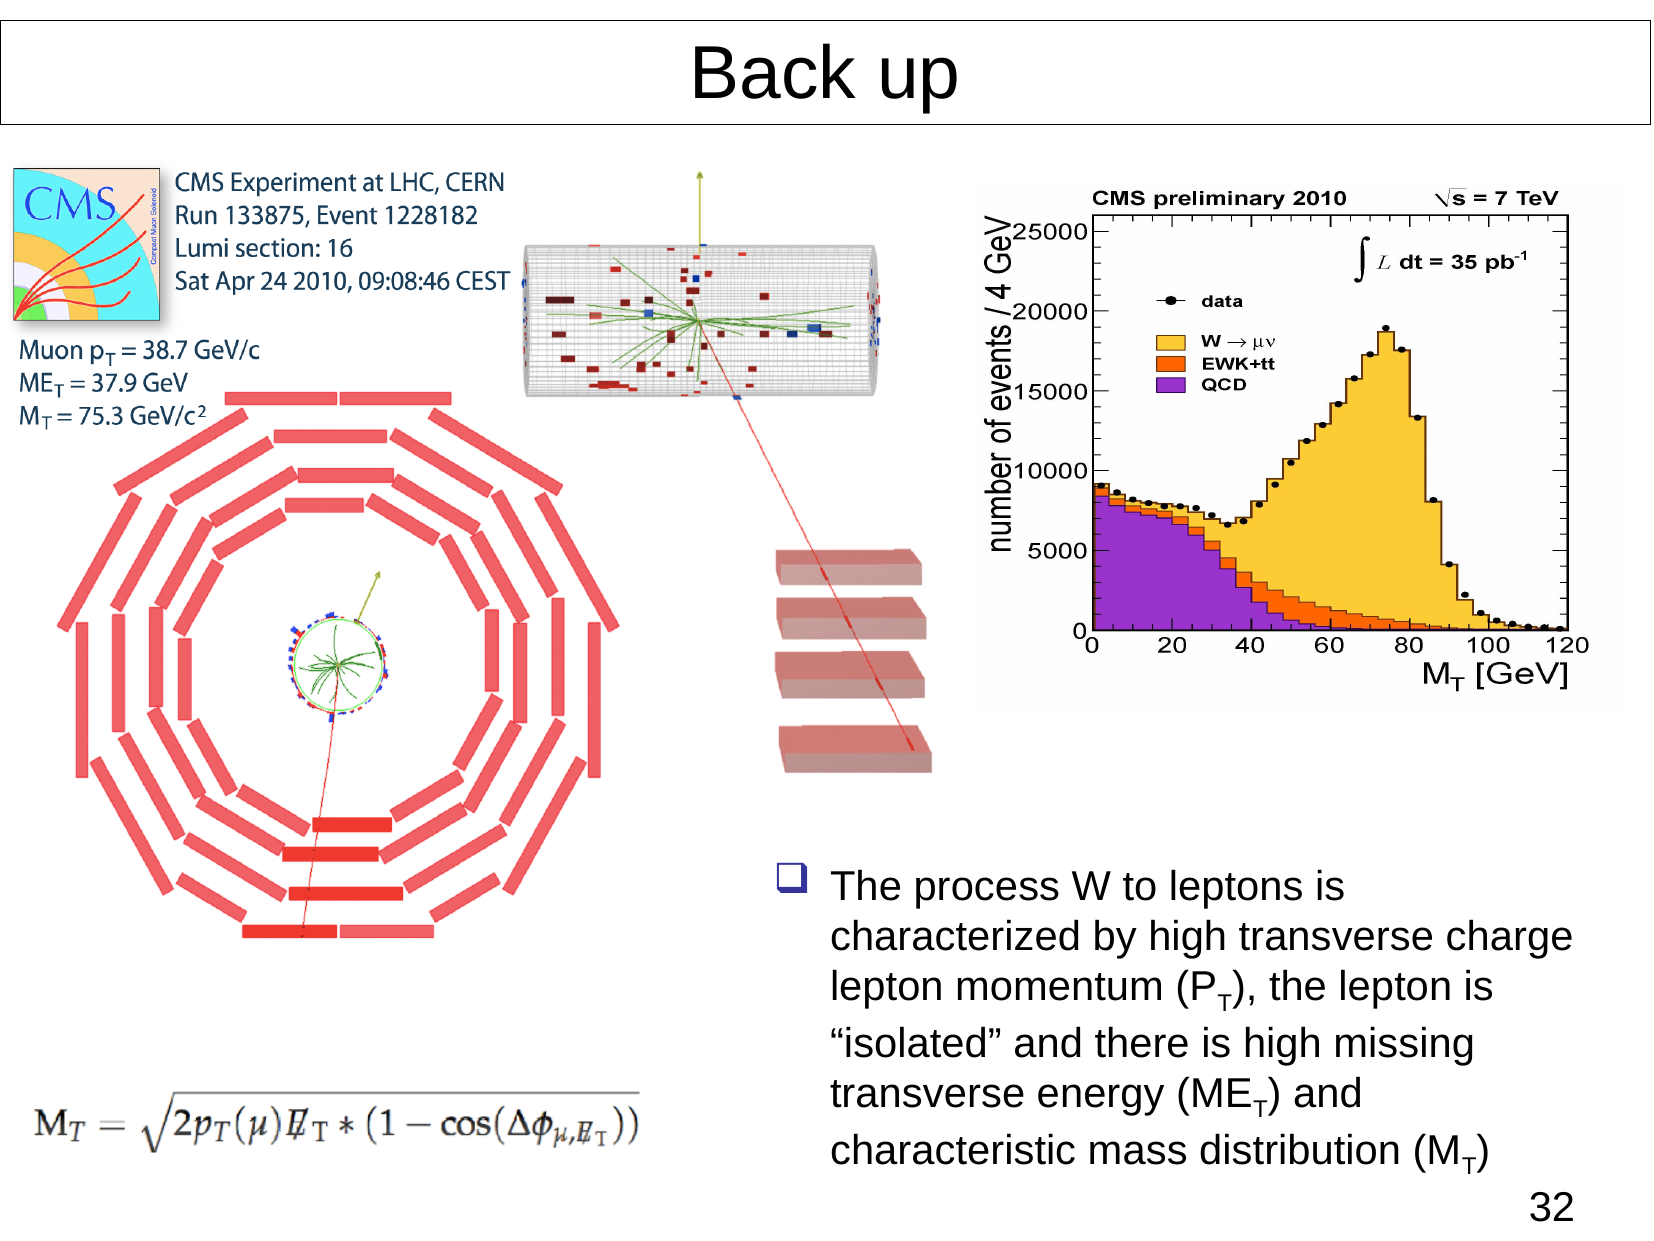

# Back up
The process W to leptons is characterized by high transverse charge lepton momentum (PT), the lepton is “isolated” and there is high missing transverse energy (MET) and characteristic mass distribution (MT)
Samples to be used for ICHEP (probably)
/Mu/Run2010A-Jun14thReReco_v1/RECO
/MinimumBias/Commissioning10-Jun14thReReco_v1/RECO
/Mu/Run2010A-PromptReco-vx/RECO (v =2,4; "2" and "4" are CMSSW_3_6_1_X )
Requiring two global muons
with the Pt >20 GeV, |eta| < 2.1 and isolation cut (trkIso<3.0), and
60<M<120 GeV. HLT_Mu9 is also applied.
From tag and probe :
iso efficiency: 0.9875 +/- 0.0006
eff StandAlone (after Isocut) : 0.9869+/-0.0007
eff Tracker (after Isocut) : 0.9992+/-0.0002
the combined efficiency (from both muons) : eff = (eff_sta * eff_trk * eff_iso)^2
Samples to be used for ICHEP (probably)
/Mu/Run2010A-Jun14thReReco_v1/RECO
/MinimumBias/Commissioning10-Jun14thReReco_v1/RECO
/Mu/Run2010A-PromptReco-vx/RECO (v =2,4; "2" and "4" are CMSSW_3_6_1_X )
Requiring two global muons
with the Pt >20 GeV, |eta| < 2.1 and isolation cut (trkIso<3.0), and
60<M<120 GeV. HLT_Mu9 is also applied.
From tag and probe :
iso efficiency: 0.9875 +/- 0.0006
eff StandAlone (after Isocut) : 0.9869+/-0.0007
eff Tracker (after Isocut) : 0.9992+/-0.0002
the combined efficiency (from both muons) : eff = (eff_sta * eff_trk * eff_iso)^2